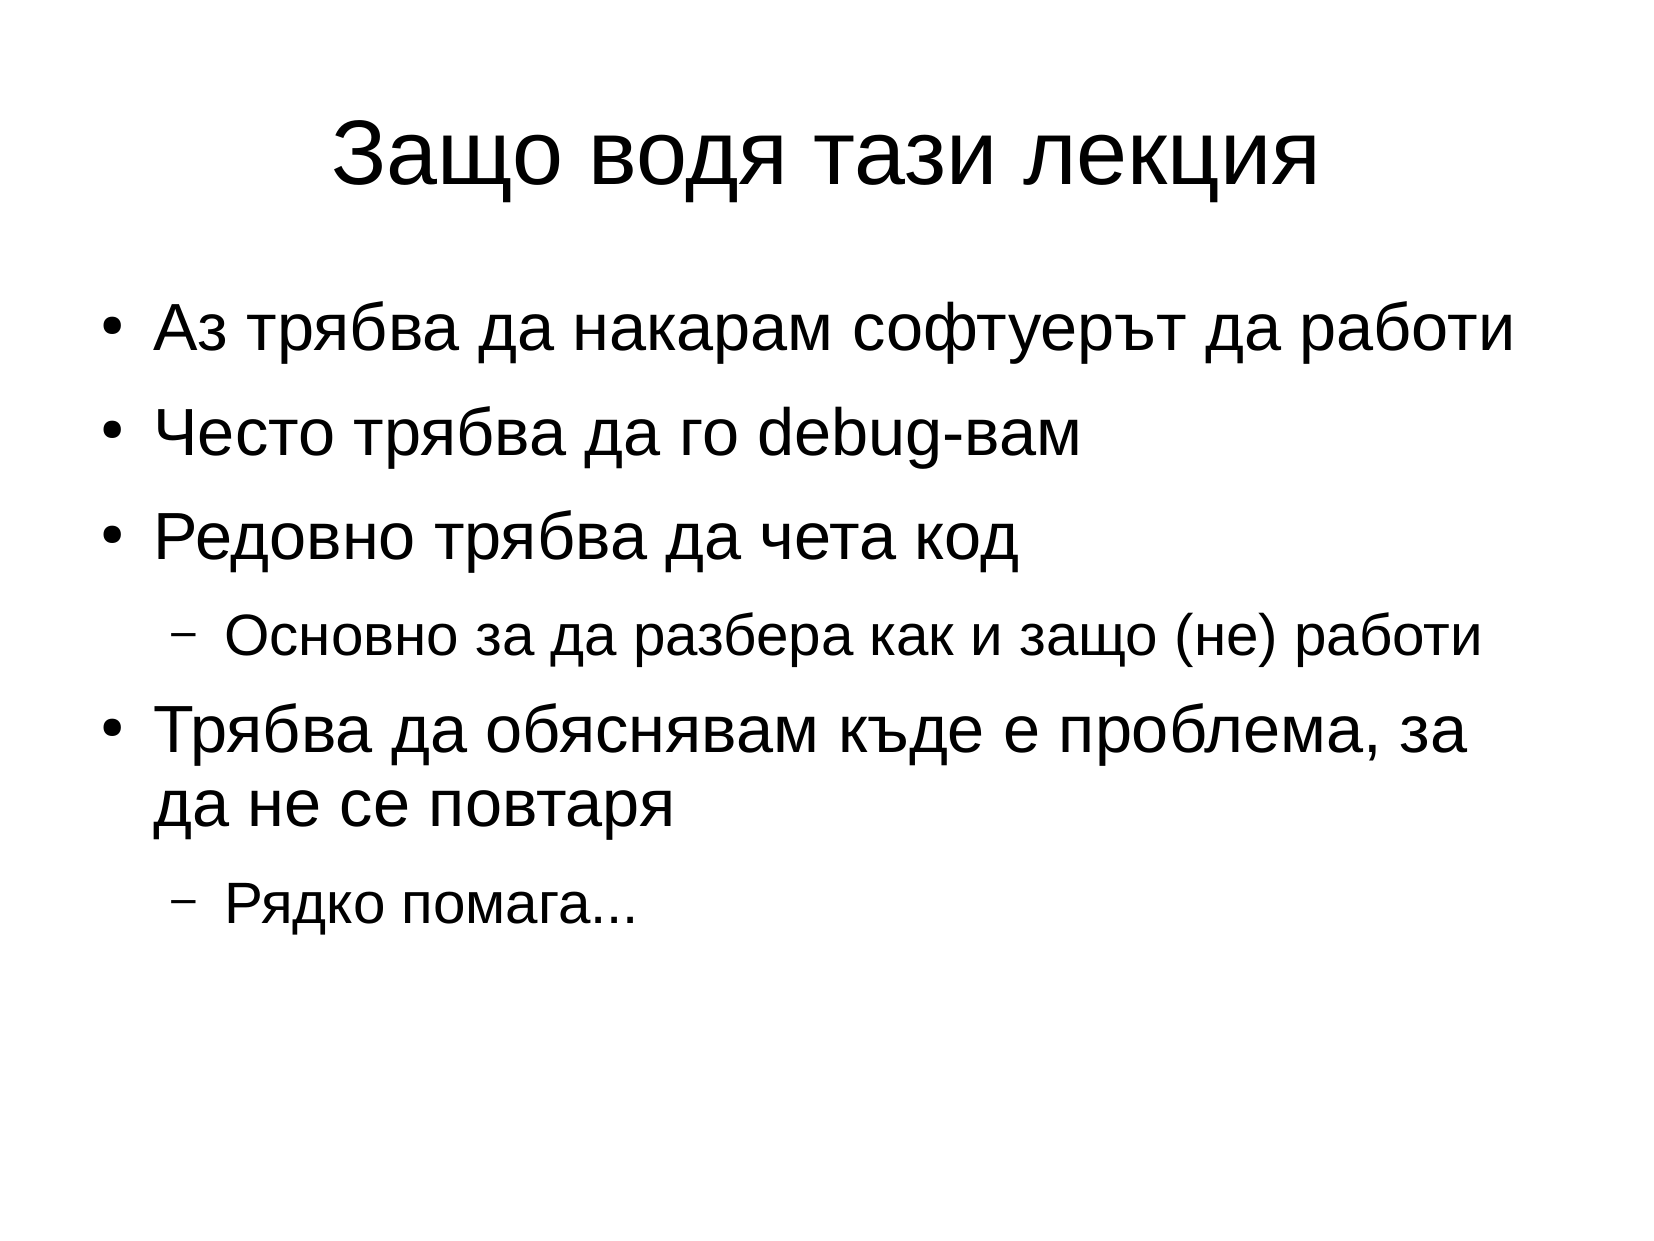

# Защо водя тази лекция
Аз трябва да накарам софтуерът да работи
Често трябва да го debug-вам
Редовно трябва да чета код
Основно за да разбера как и защо (не) работи
Трябва да обяснявам къде е проблема, за да не се повтаря
Рядко помага...